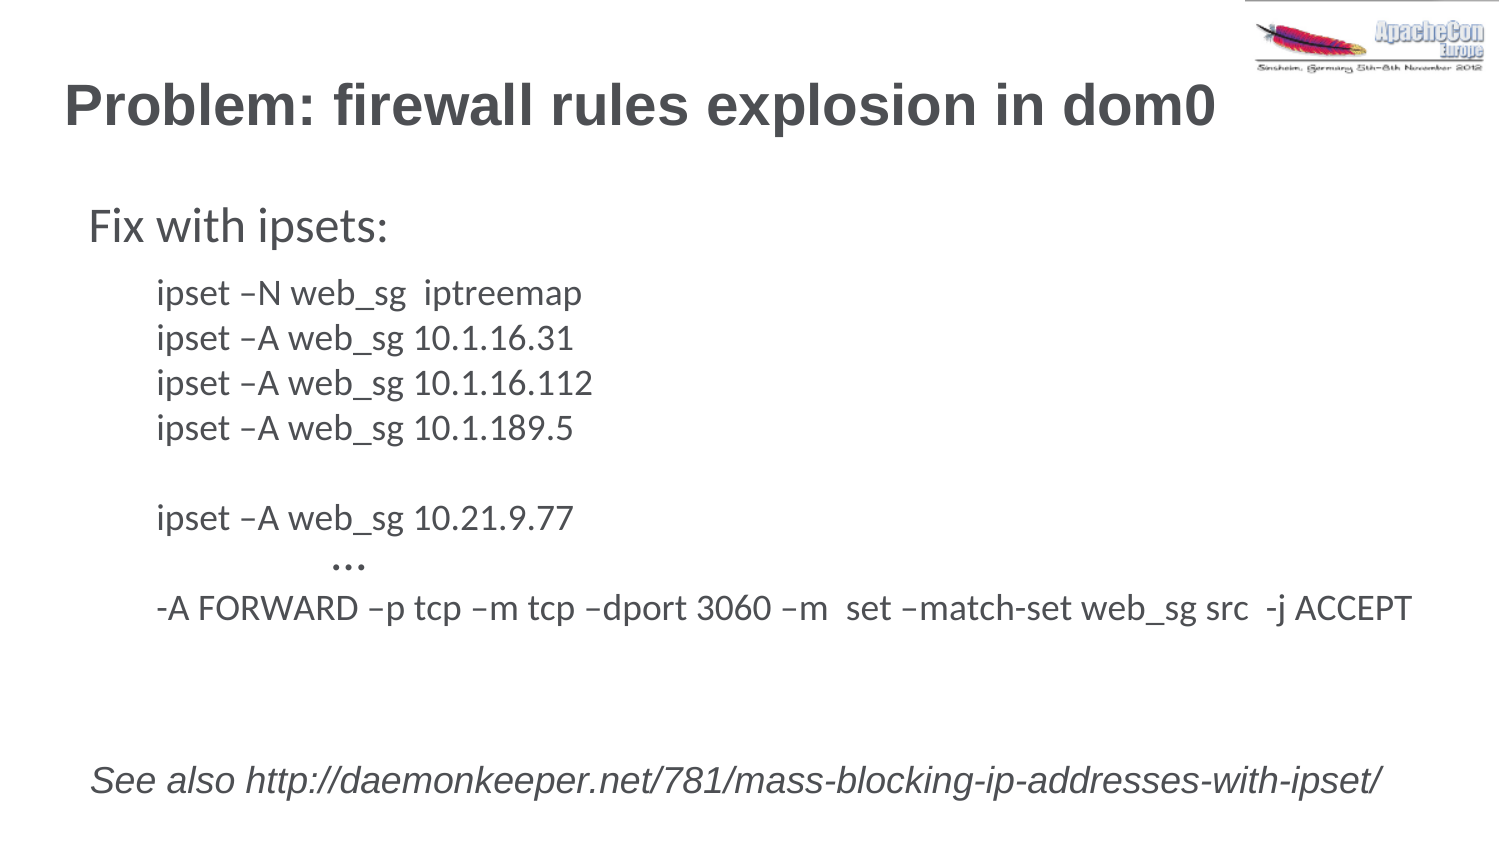

Problem: firewall rules explosion in dom0
Fix with ipsets:
ipset –N web_sg iptreemap
ipset –A web_sg 10.1.16.31
ipset –A web_sg 10.1.16.112
ipset –A web_sg 10.1.189.5
ipset –A web_sg 10.21.9.77
-A FORWARD –p tcp –m tcp –dport 3060 –m set –match-set web_sg src -j ACCEPT
…
See also http://daemonkeeper.net/781/mass-blocking-ip-addresses-with-ipset/